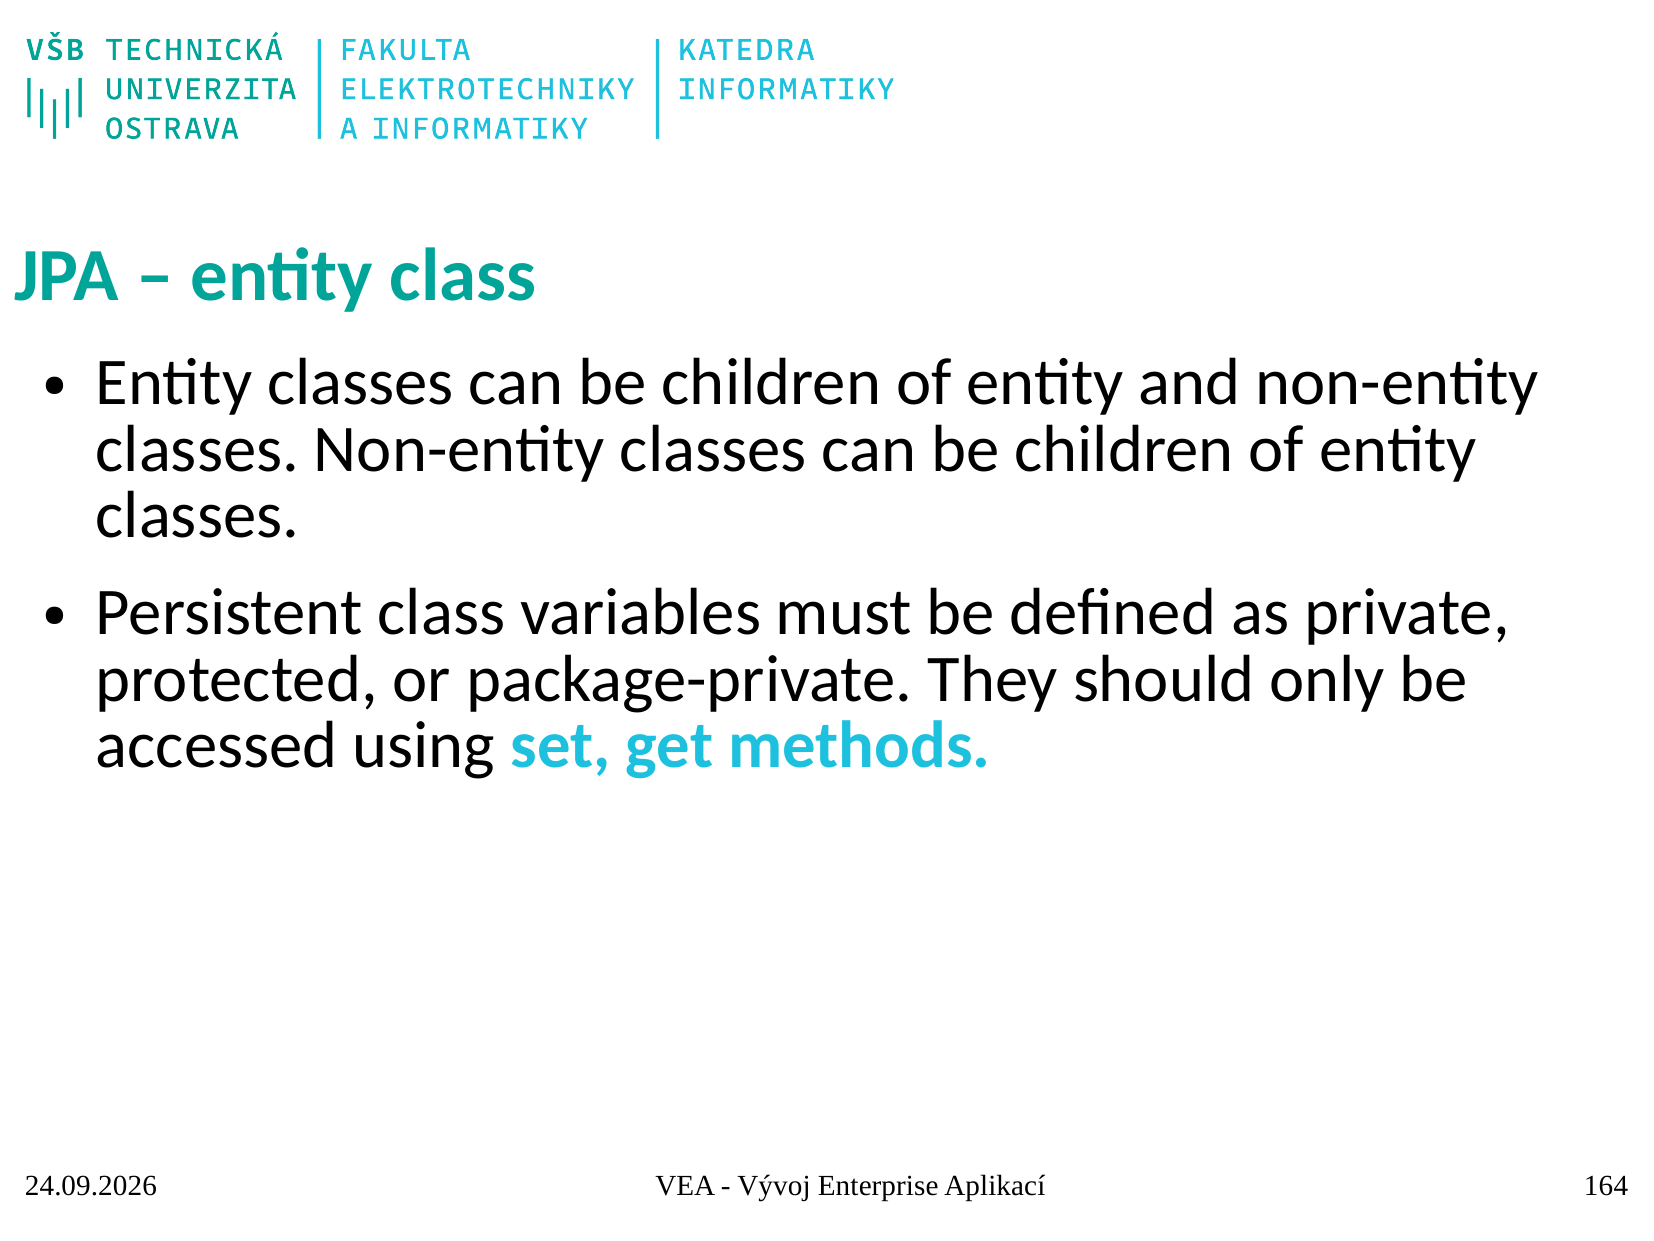

JPA – entity class
# Entity classes can be children of entity and non-entity classes. Non-entity classes can be children of entity classes.
Persistent class variables must be defined as private, protected, or package-private. They should only be accessed using set, get methods.
VEA - Vývoj Enterprise Aplikací
164